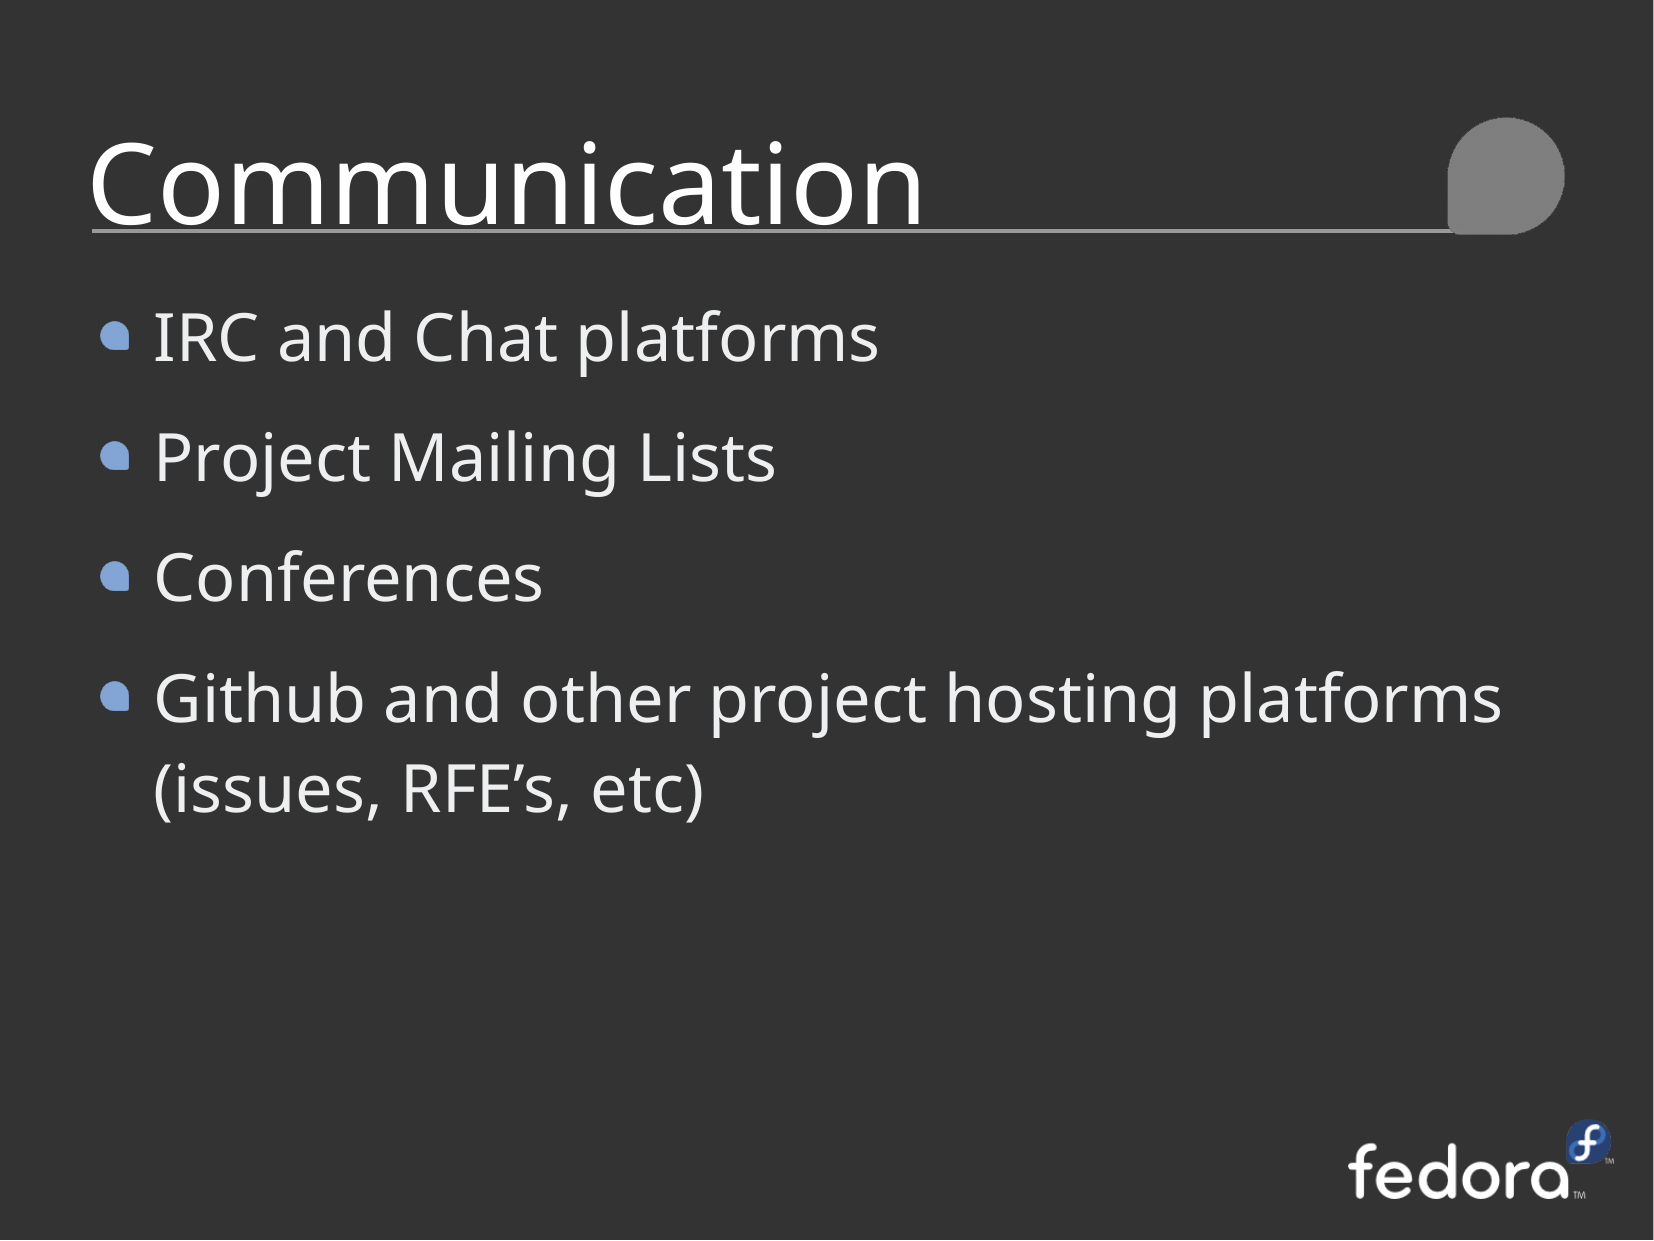

# Communication
IRC and Chat platforms
Project Mailing Lists
Conferences
Github and other project hosting platforms (issues, RFE’s, etc)